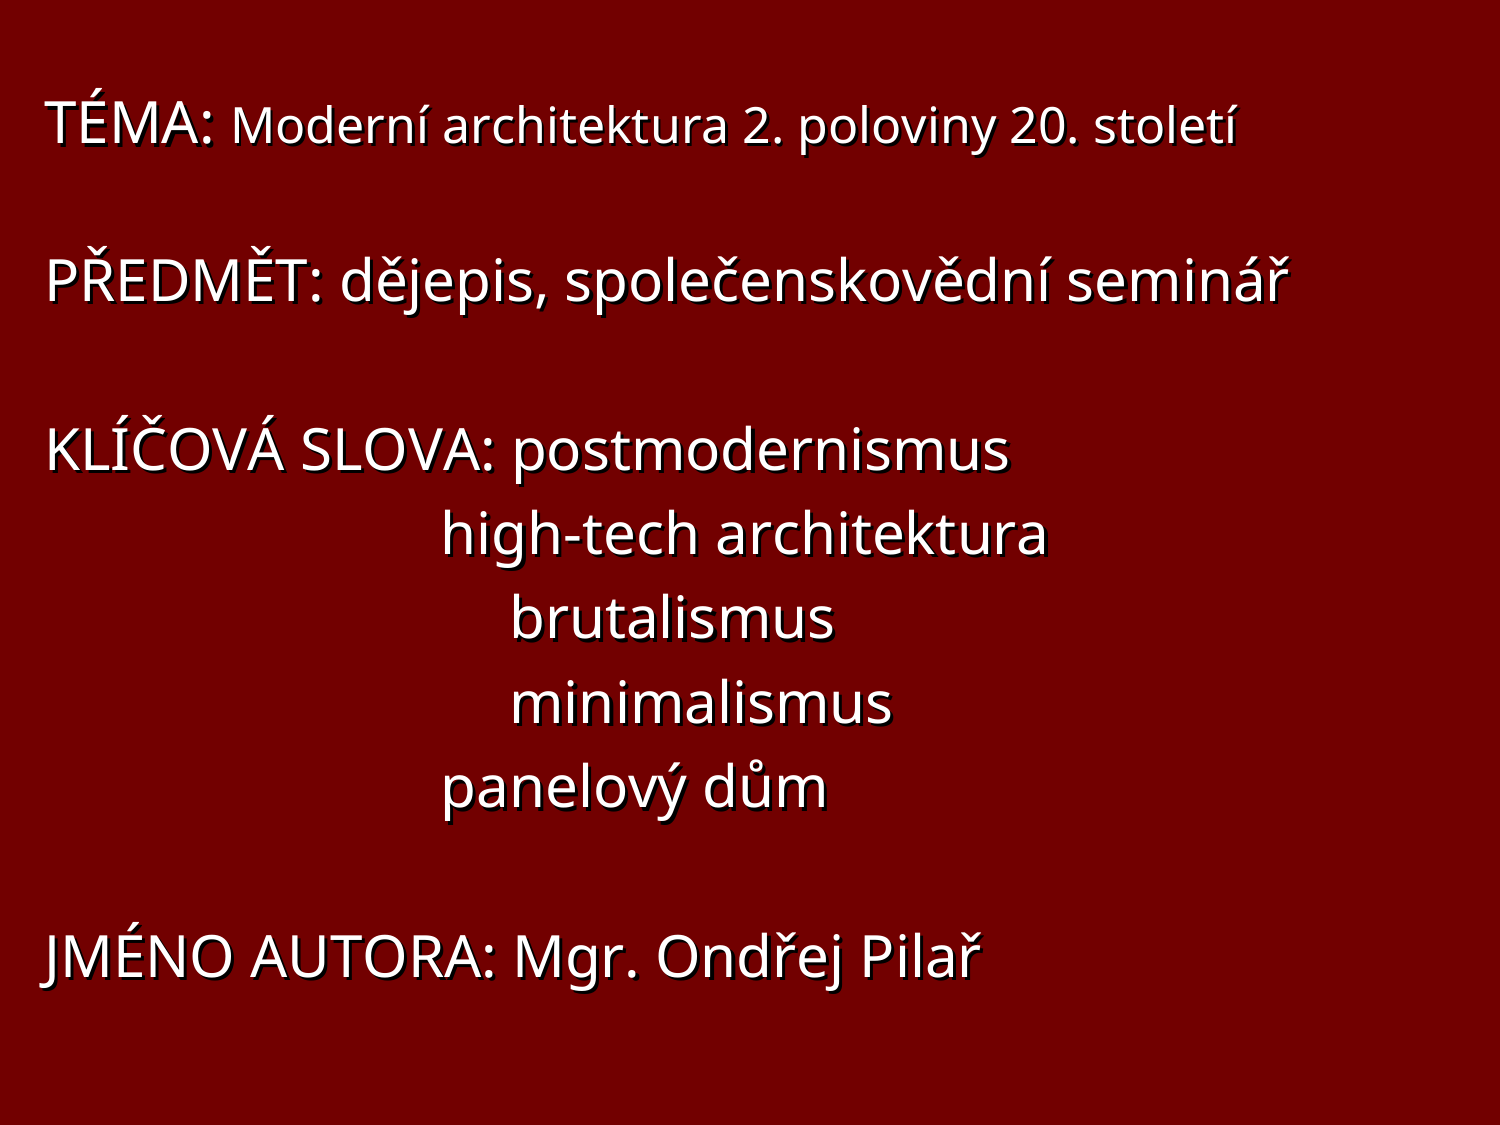

# TÉMA: Moderní architektura 2. poloviny 20. století
PŘEDMĚT: dějepis, společenskovědní seminář
KLÍČOVÁ SLOVA: postmodernismus
 high-tech architektura
				 brutalismus
				 minimalismus
 panelový dům
JMÉNO AUTORA: Mgr. Ondřej Pilař